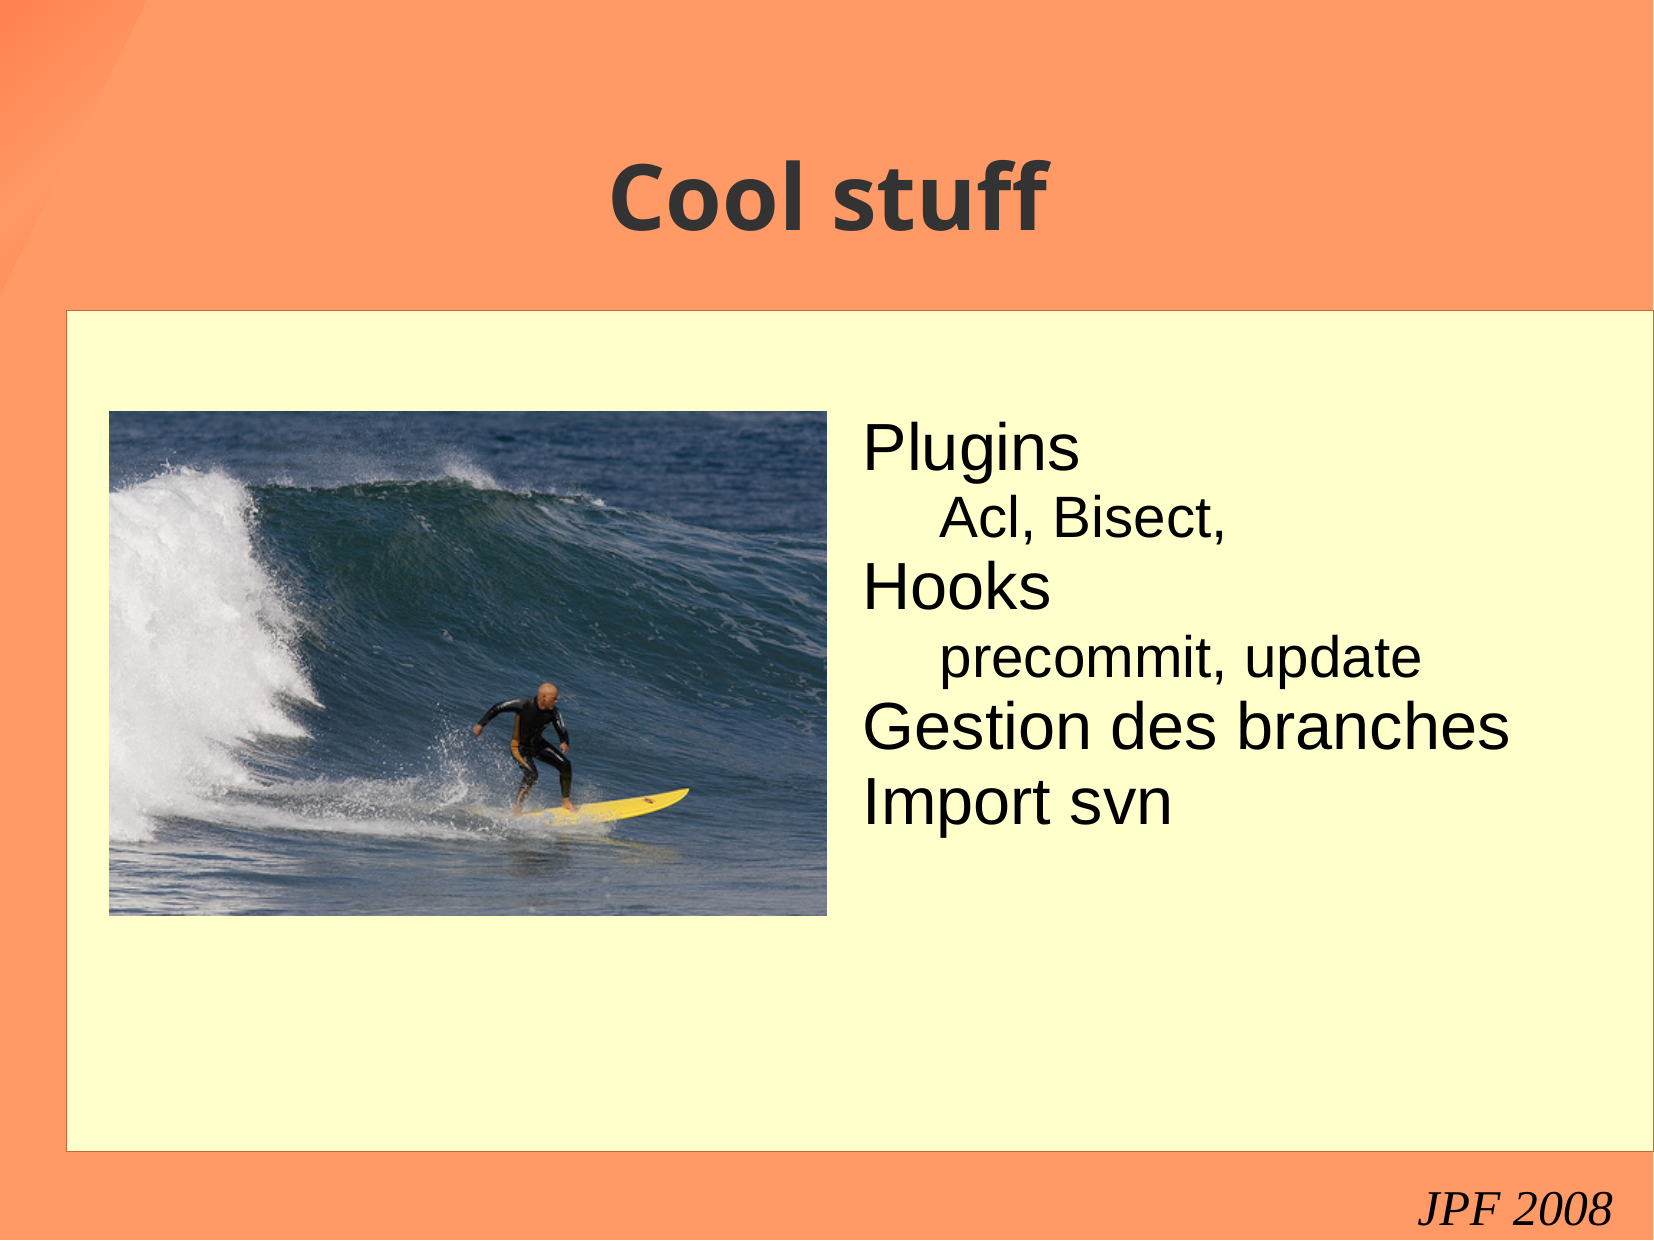

# Cool stuff
Plugins
Acl, Bisect,
Hooks
precommit, update
Gestion des branches
Import svn